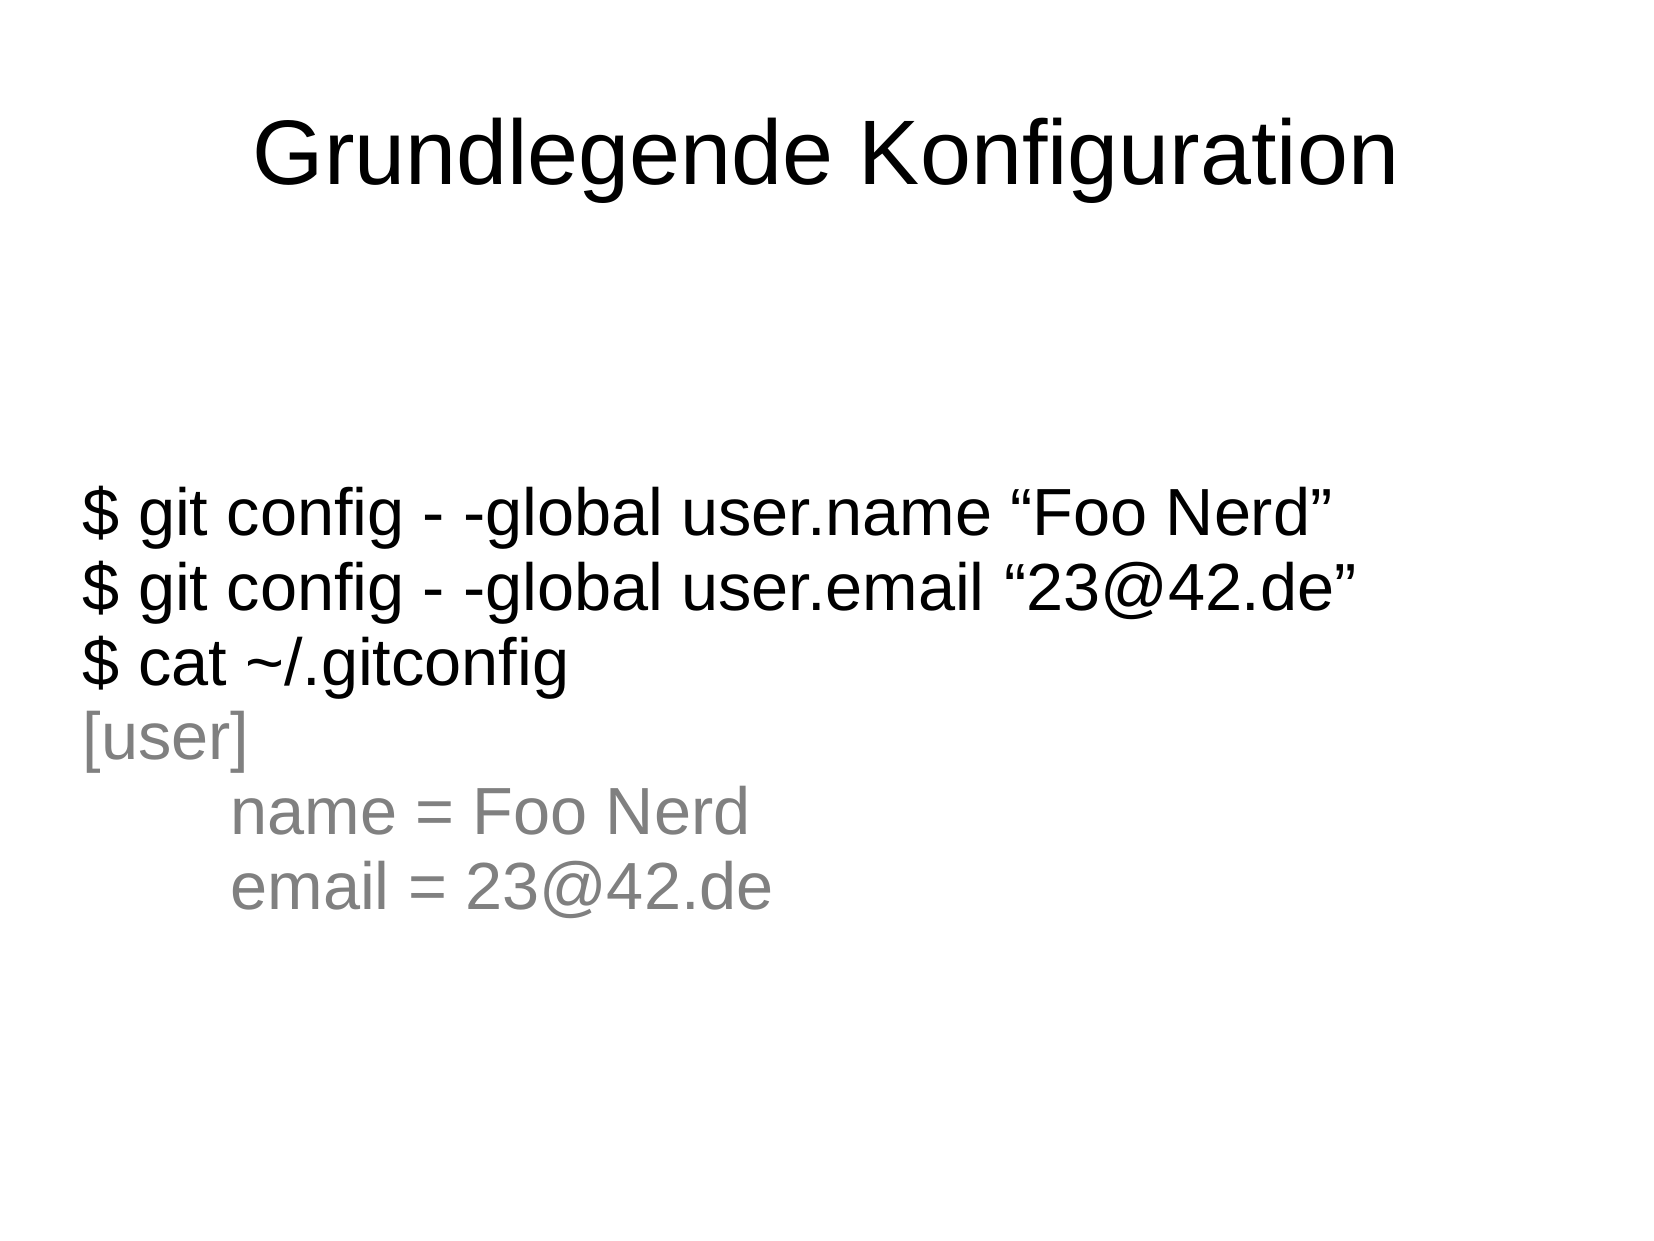

# Grundlegende Konfiguration
$ git config - -global user.name “Foo Nerd”
$ git config - -global user.email “23@42.de”
$ cat ~/.gitconfig
[user]
 name = Foo Nerd
 email = 23@42.de